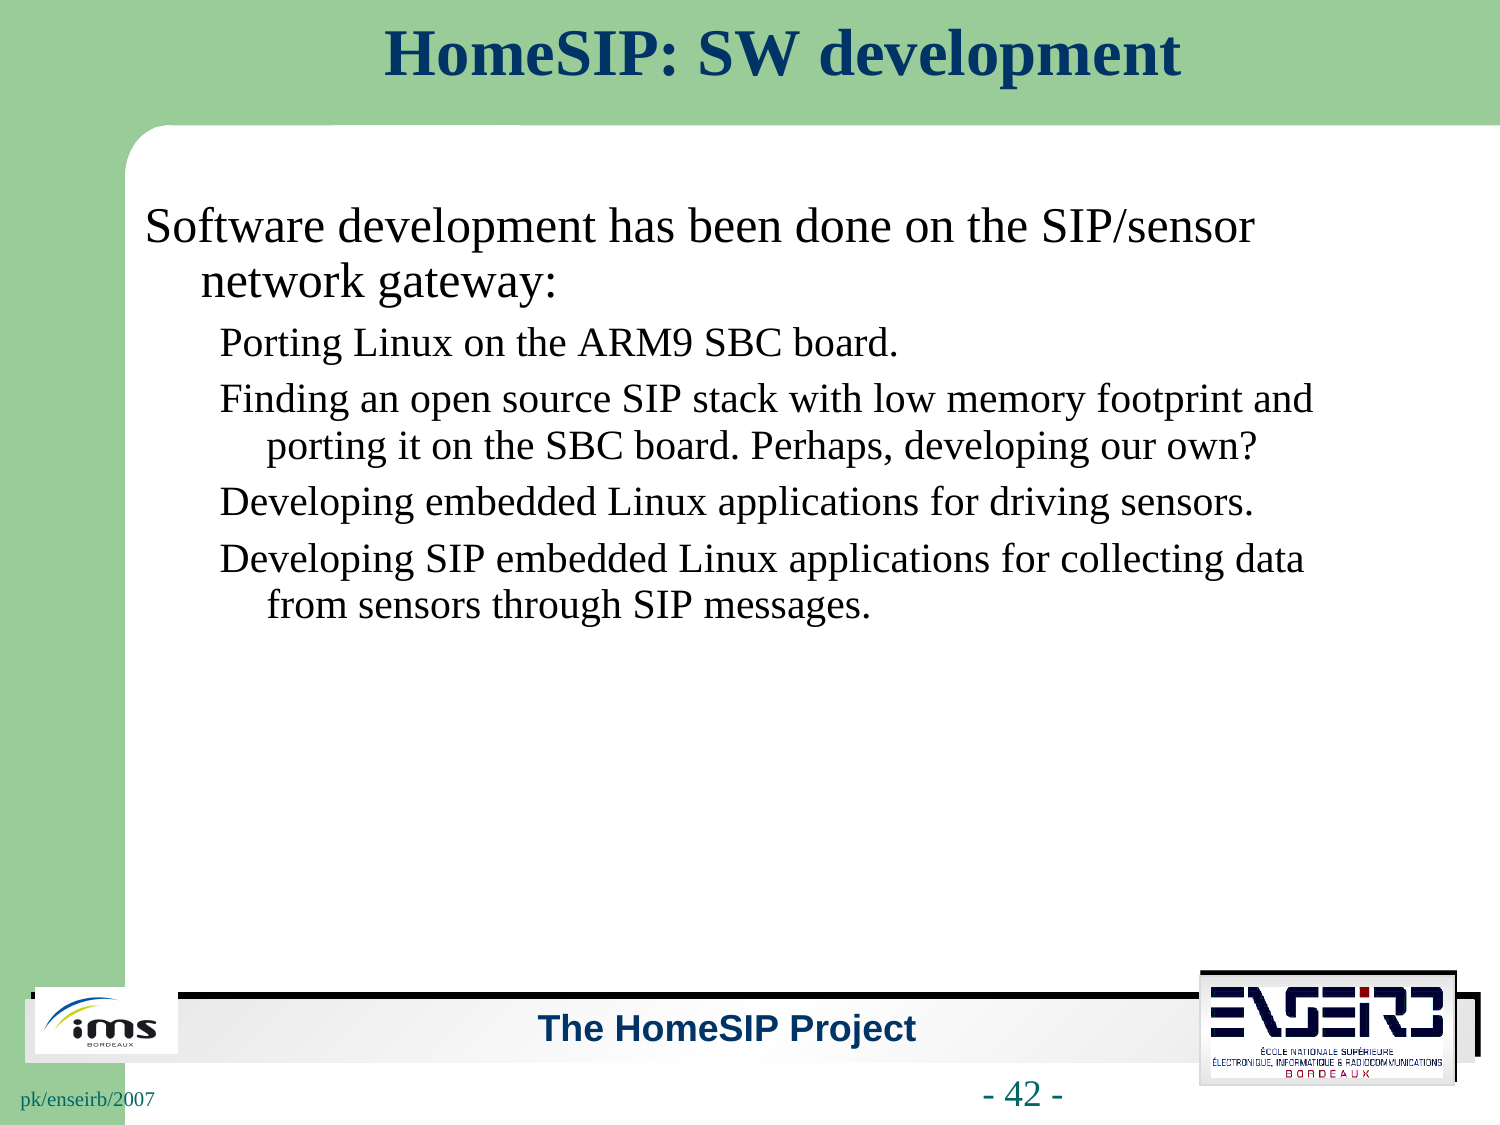

HomeSIP: SW development
Software development has been done on the SIP/sensor network gateway:
Porting Linux on the ARM9 SBC board.
Finding an open source SIP stack with low memory footprint and porting it on the SBC board. Perhaps, developing our own?
Developing embedded Linux applications for driving sensors.
Developing SIP embedded Linux applications for collecting data from sensors through SIP messages.